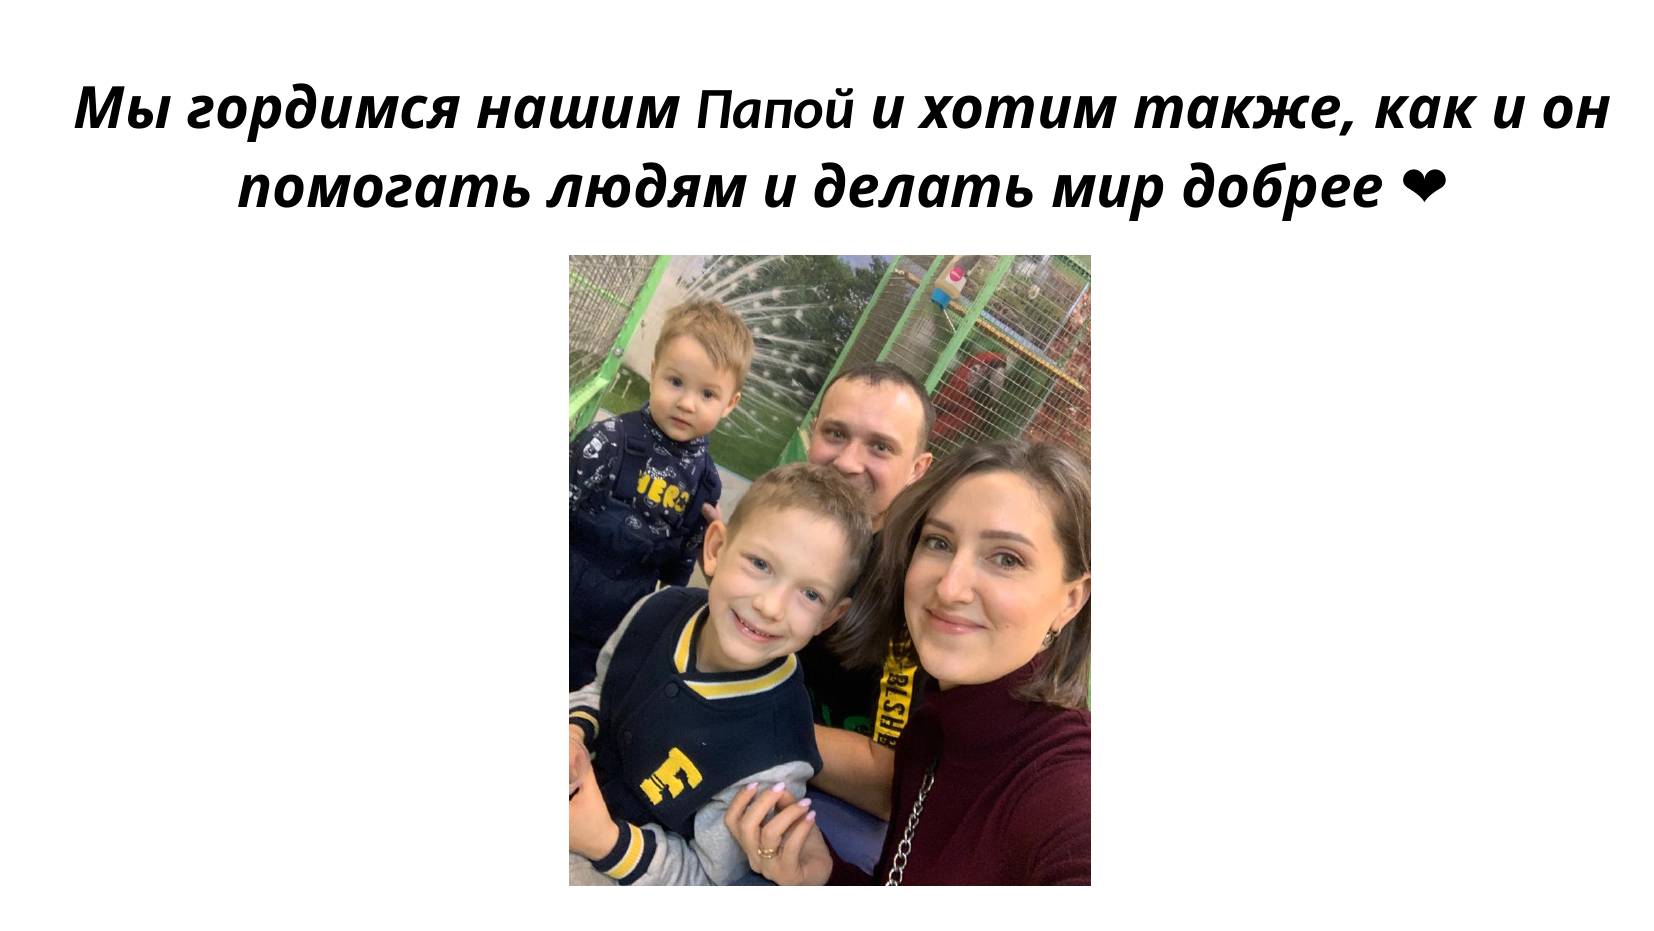

Мы гордимся нашим Папой и хотим также, как и он помогать людям и делать мир добрее ❤️